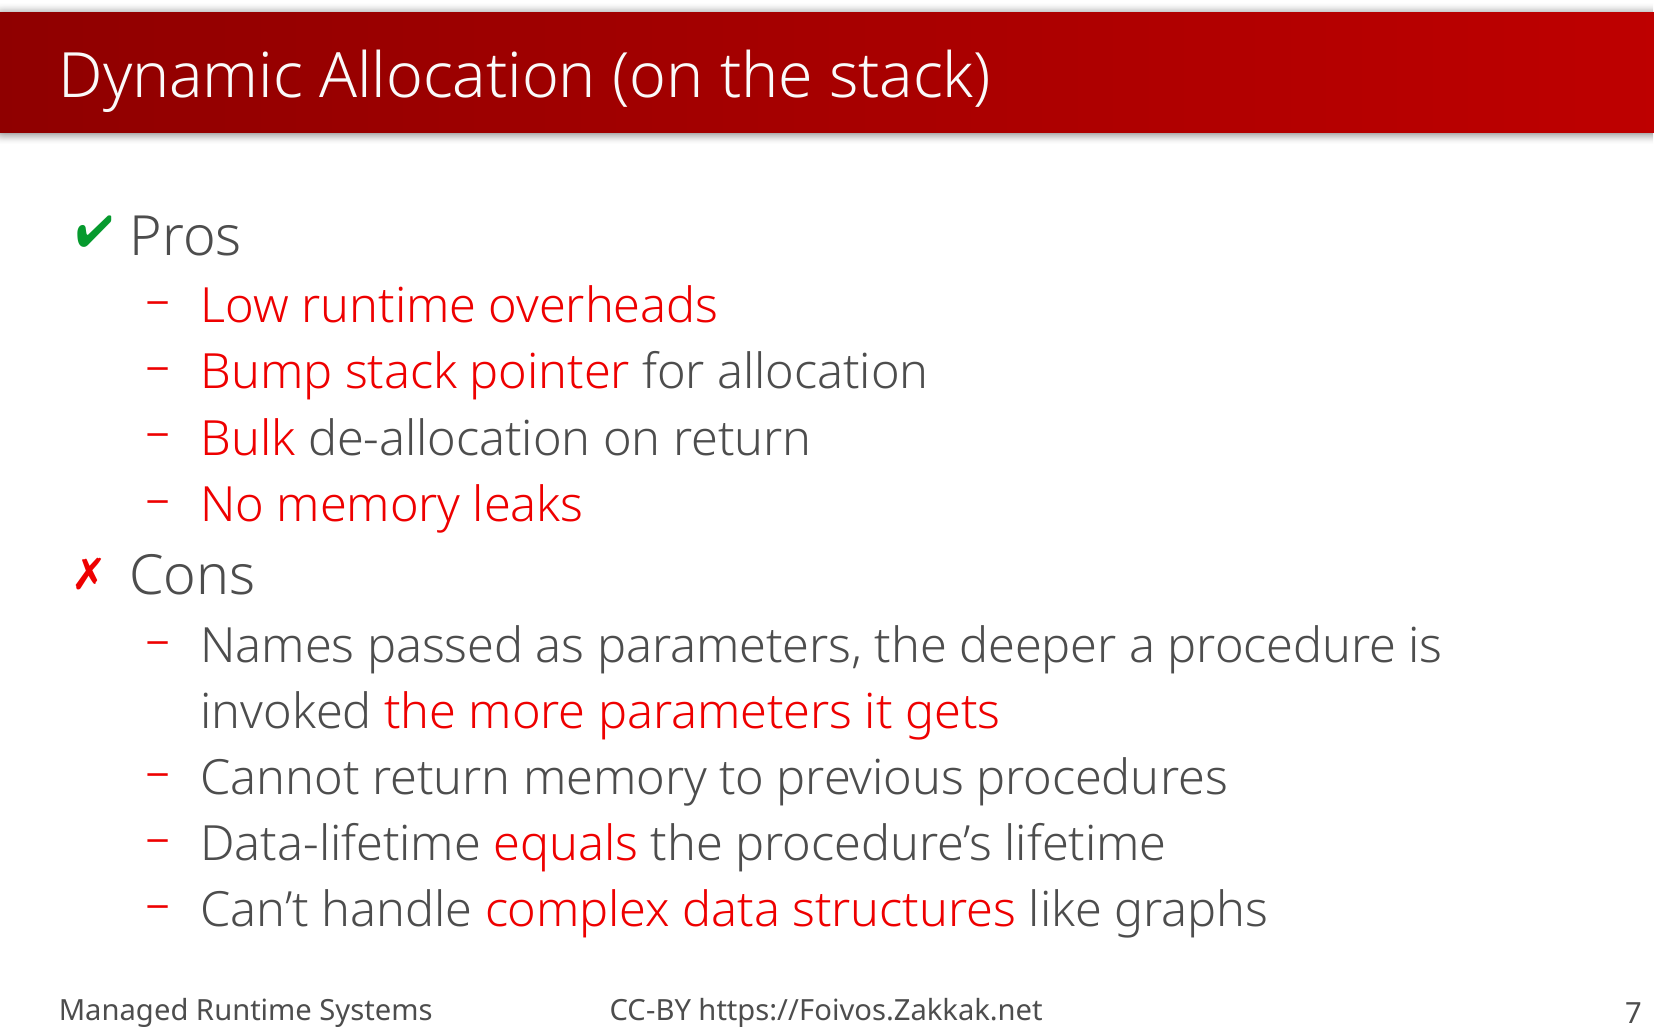

# Dynamic Allocation (on the stack)
Pros
Low runtime overheads
Bump stack pointer for allocation
Bulk de-allocation on return
No memory leaks
Cons
Names passed as parameters, the deeper a procedure is invoked the more parameters it gets
Cannot return memory to previous procedures
Data-lifetime equals the procedure’s lifetime
Can’t handle complex data structures like graphs
Managed Runtime Systems
CC-BY https://Foivos.Zakkak.net
7